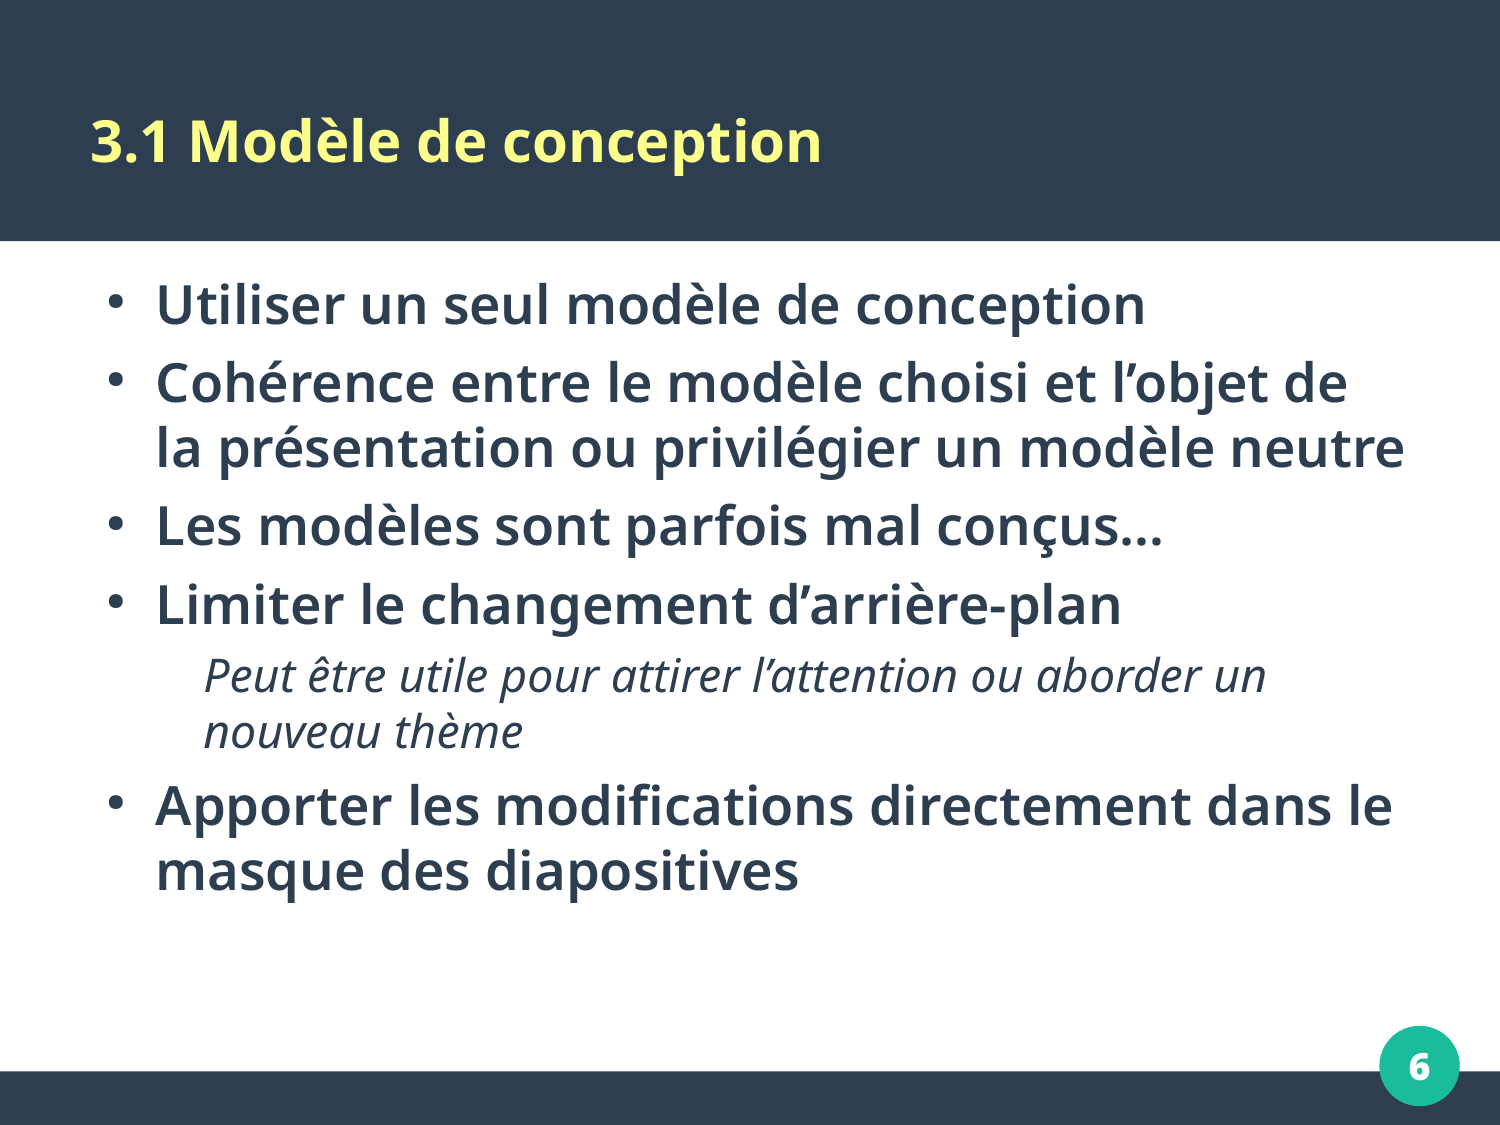

# 3.1 Modèle de conception
Utiliser un seul modèle de conception
Cohérence entre le modèle choisi et l’objet de la présentation ou privilégier un modèle neutre
Les modèles sont parfois mal conçus…
Limiter le changement d’arrière-plan
Peut être utile pour attirer l’attention ou aborder un nouveau thème
Apporter les modifications directement dans le masque des diapositives
6